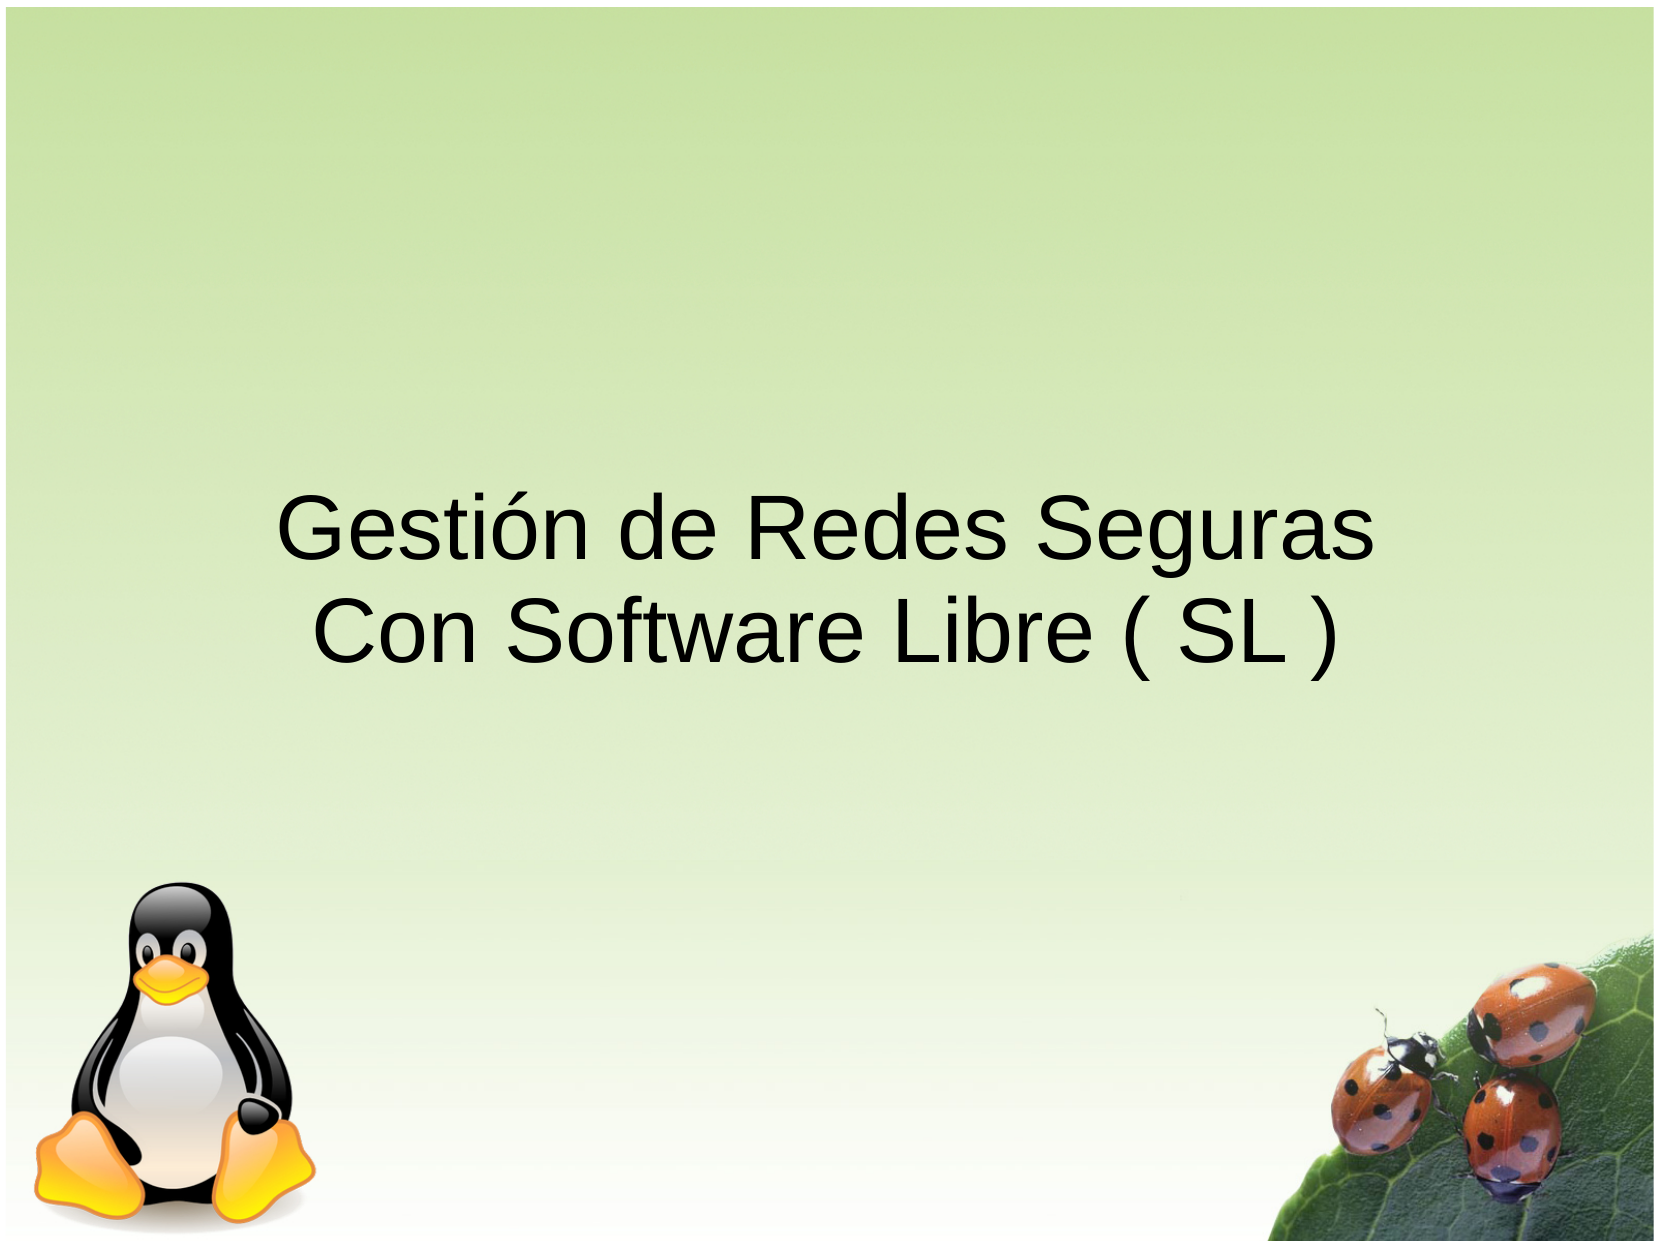

# Gestión de Redes Seguras Con Software Libre ( SL )